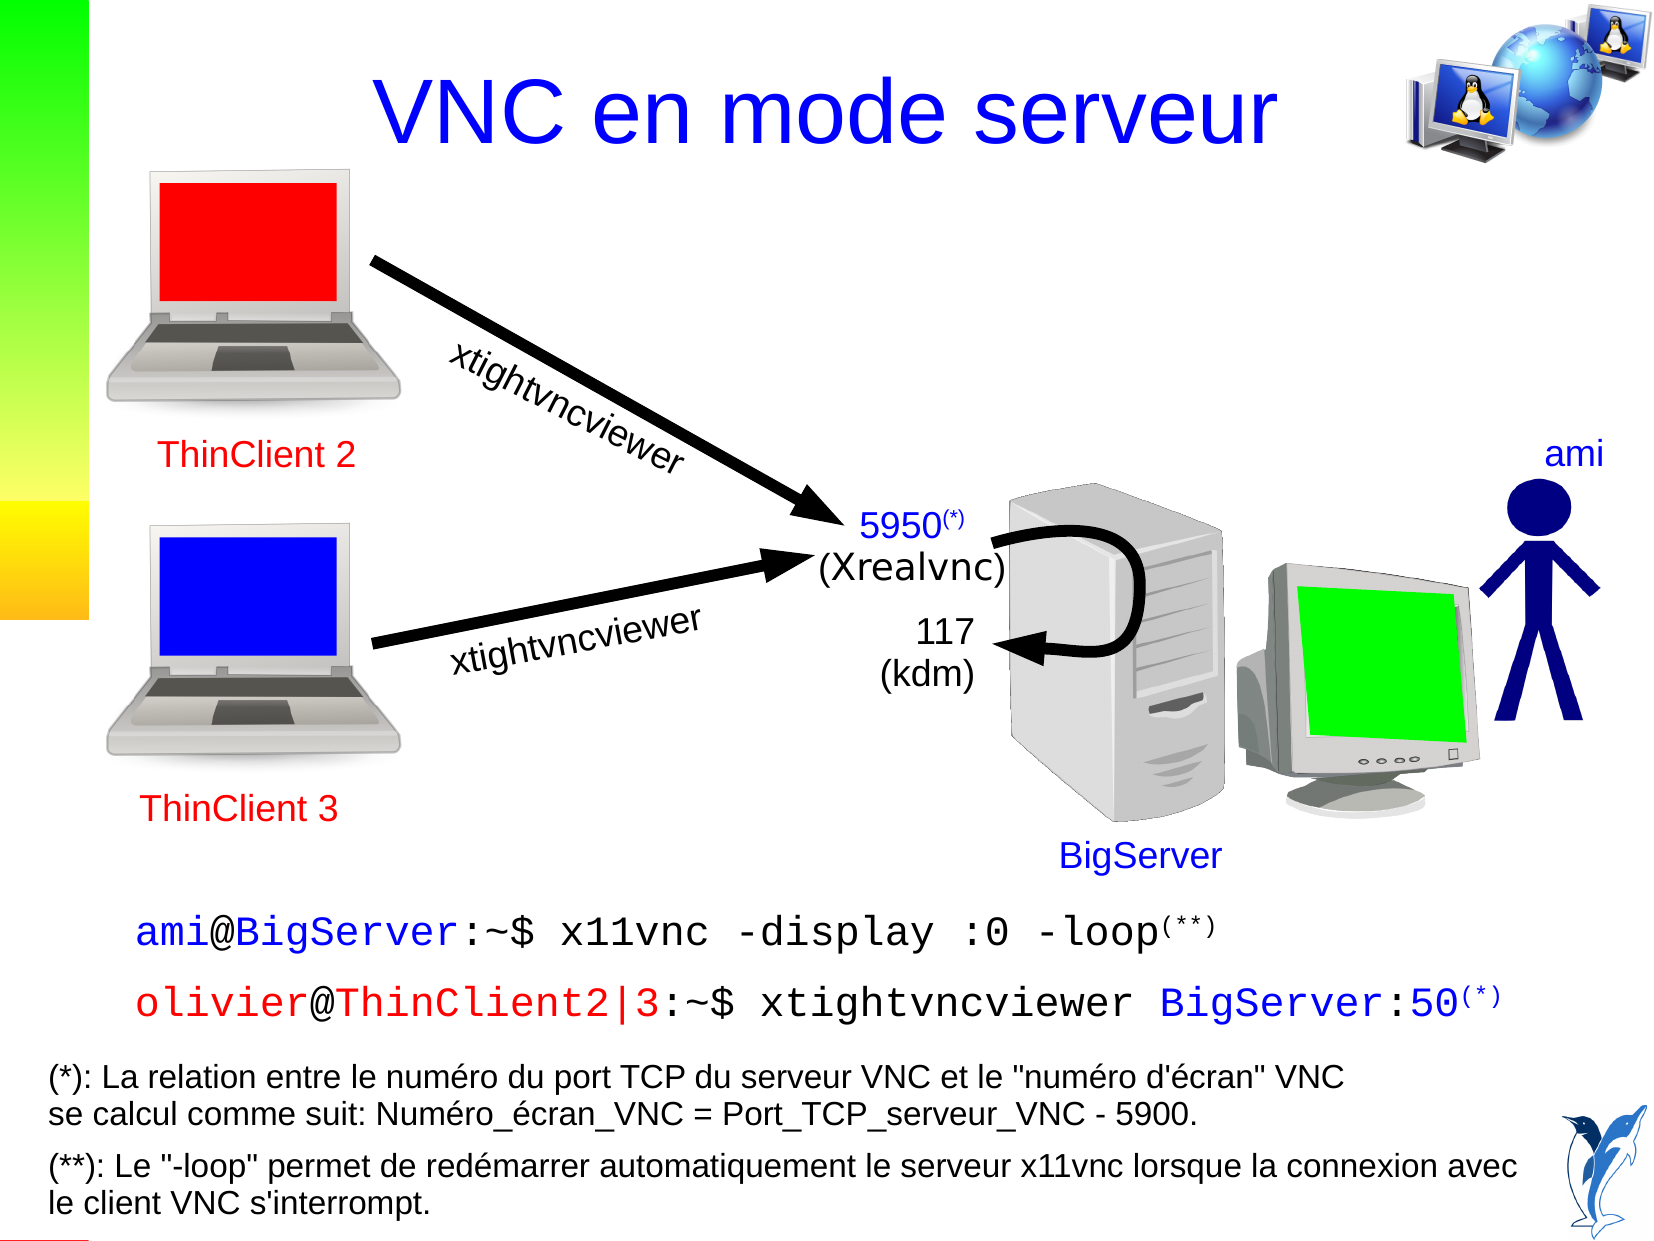

# VNC en mode serveur
xtightvncviewer
ami
ThinClient 2
5950(*)
(Xrealvnc)
117
(kdm)
xtightvncviewer
ThinClient 3
BigServer
ami@BigServer:~$ x11vnc -display :0 -loop(**)
olivier@ThinClient2|3:~$ xtightvncviewer BigServer:50(*)
(*): La relation entre le numéro du port TCP du serveur VNC et le "numéro d'écran" VNC
se calcul comme suit: Numéro_écran_VNC = Port_TCP_serveur_VNC - 5900.
(**): Le "-loop" permet de redémarrer automatiquement le serveur x11vnc lorsque la connexion avec
le client VNC s'interrompt.